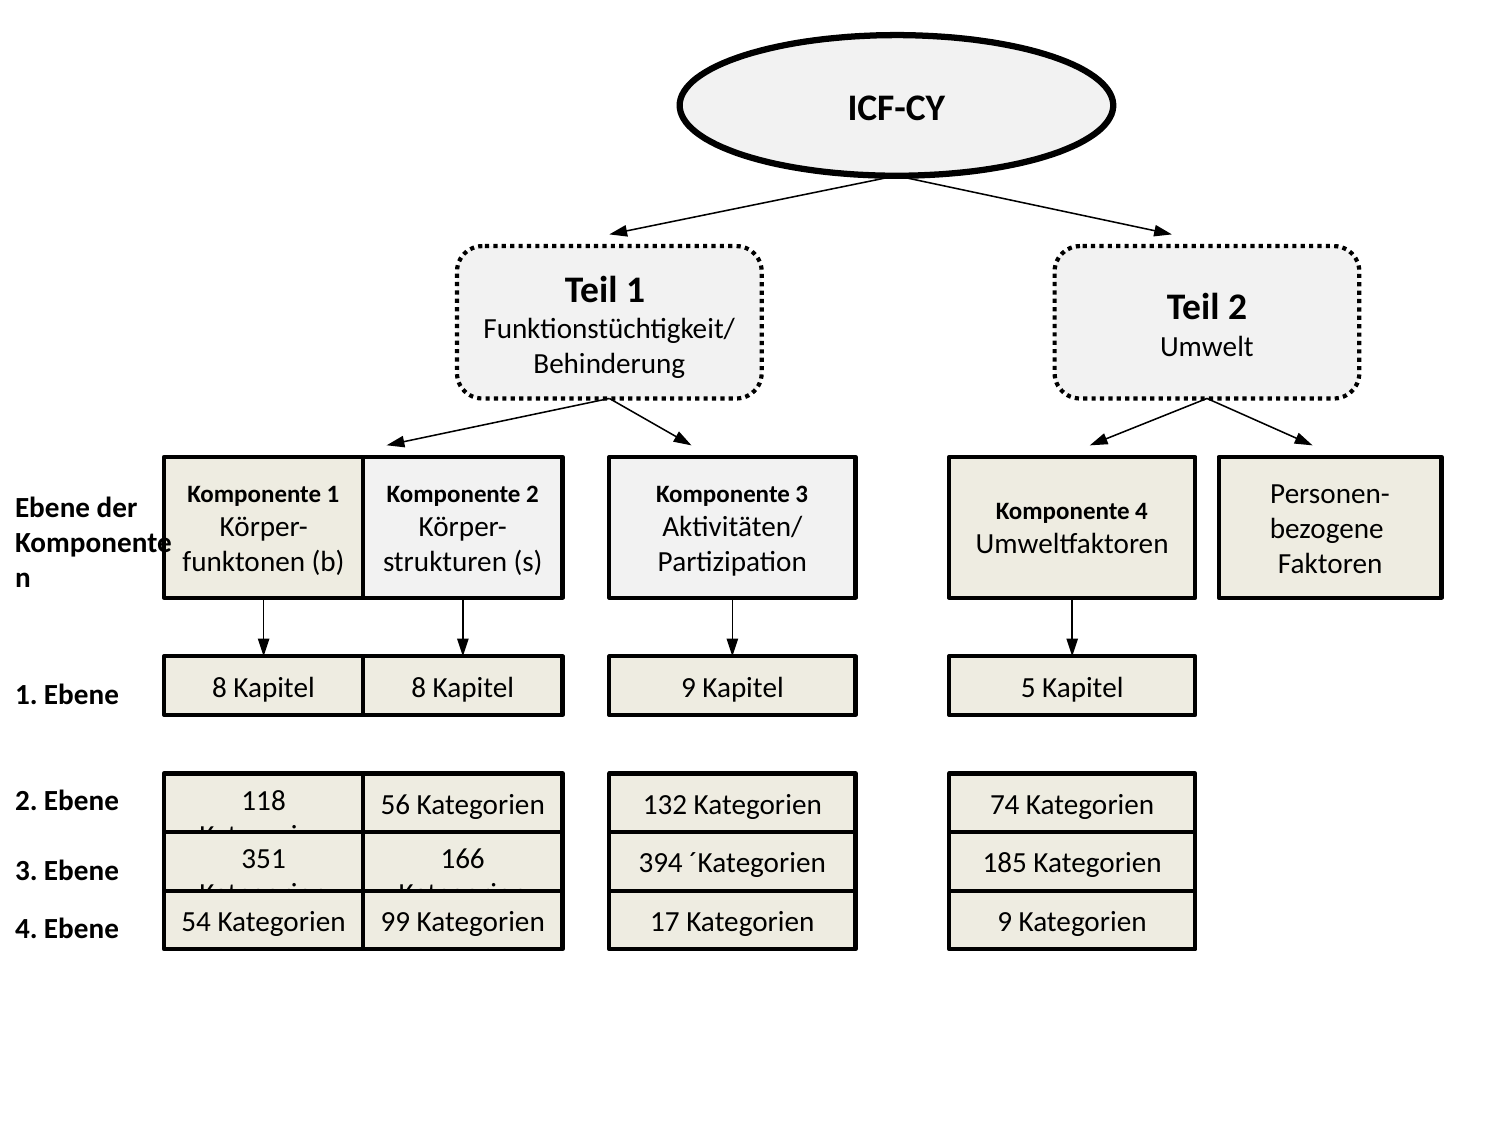

ICF-CY
Teil 1
Funktionstüchtigkeit/
Behinderung
Teil 2
Umwelt
Komponente 1
Körper-funktonen (b)
Komponente 2
Körper-strukturen (s)
Komponente 3
Aktivitäten/
Partizipation
Komponente 4
Umweltfaktoren
Personen-bezogene Faktoren
Ebene der Komponenten
8 Kapitel
8 Kapitel
9 Kapitel
5 Kapitel
1. Ebene
2. Ebene
118 Kategorien
56 Kategorien
132 Kategorien
74 Kategorien
351 Kategorien
166 Kategorien
394 ´Kategorien
185 Kategorien
3. Ebene
54 Kategorien
99 Kategorien
17 Kategorien
9 Kategorien
4. Ebene